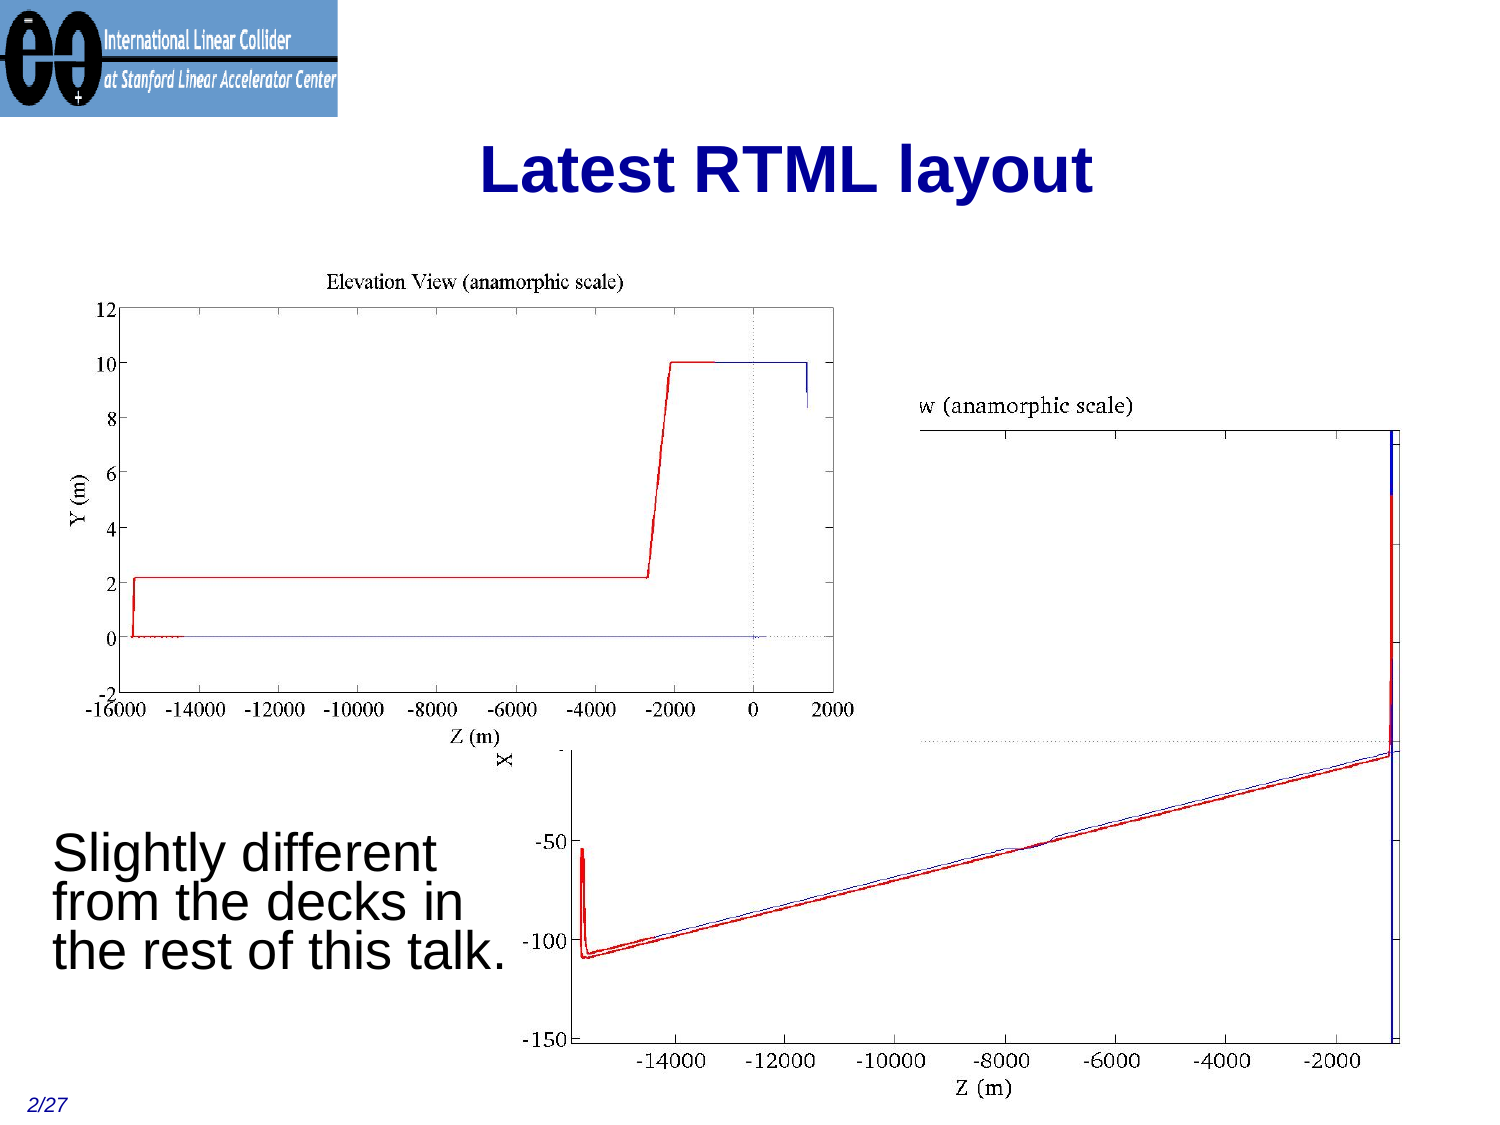

# Latest RTML layout
Slightly different from the decks in the rest of this talk.